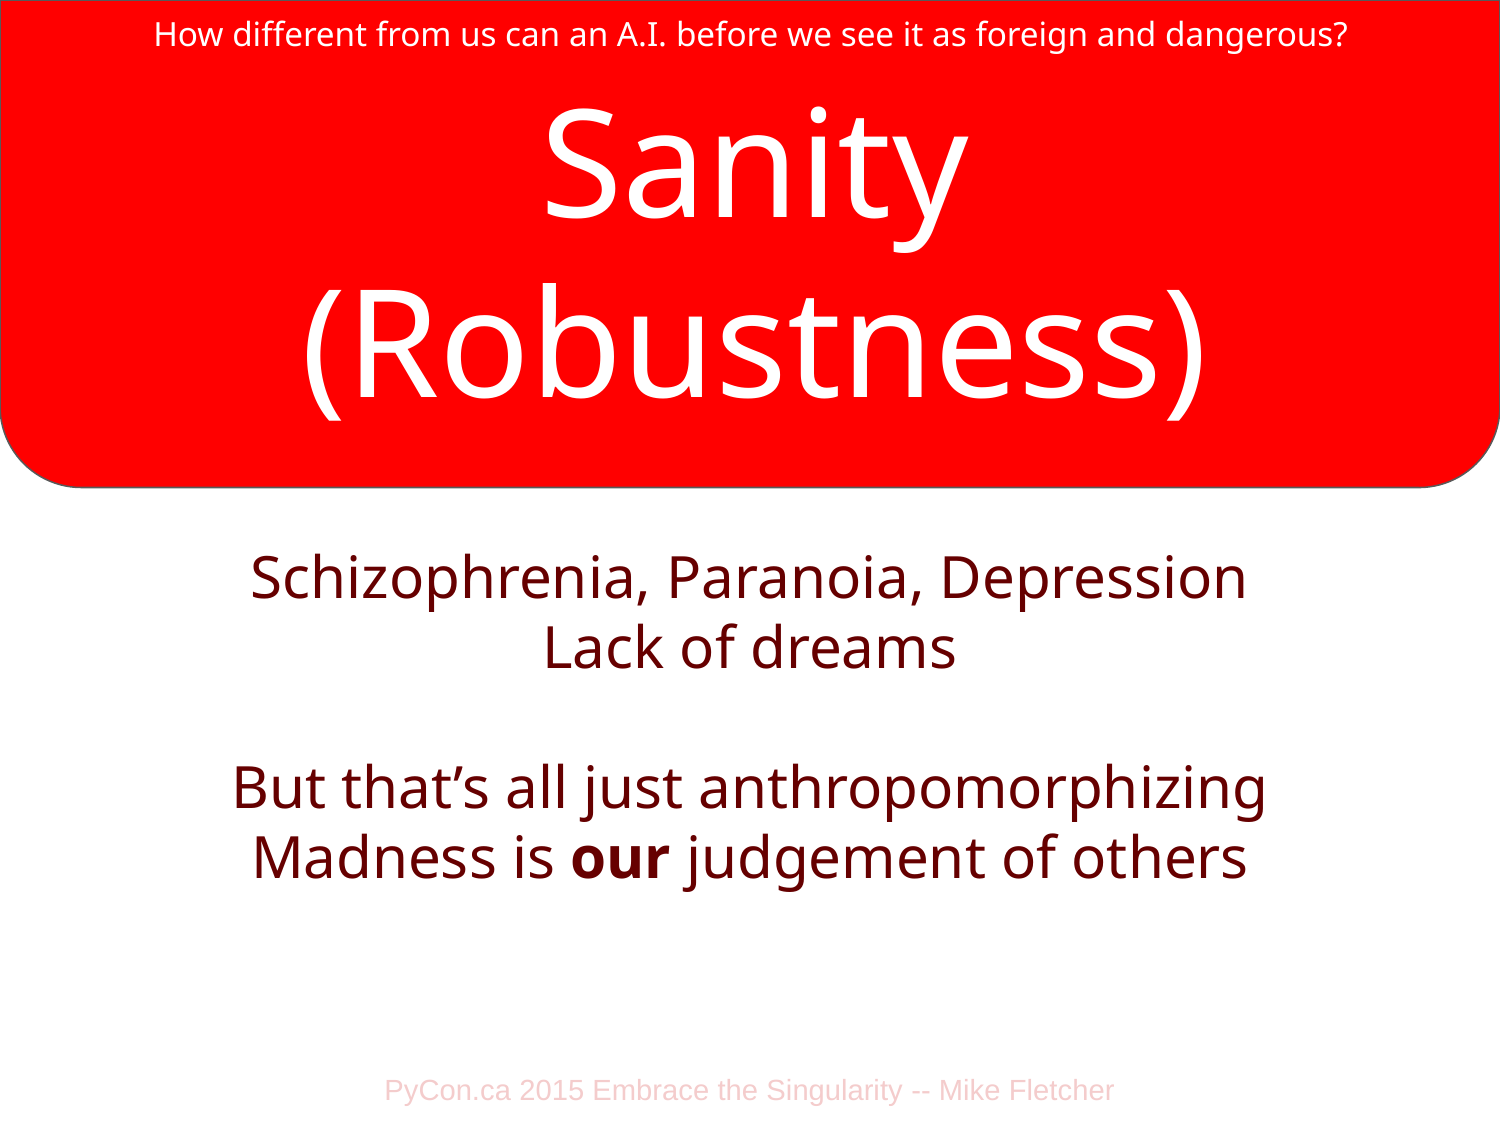

How different from us can an A.I. before we see it as foreign and dangerous?
# Sanity (Robustness)
Schizophrenia, Paranoia, Depression
Lack of dreams
But that’s all just anthropomorphizing
Madness is our judgement of others